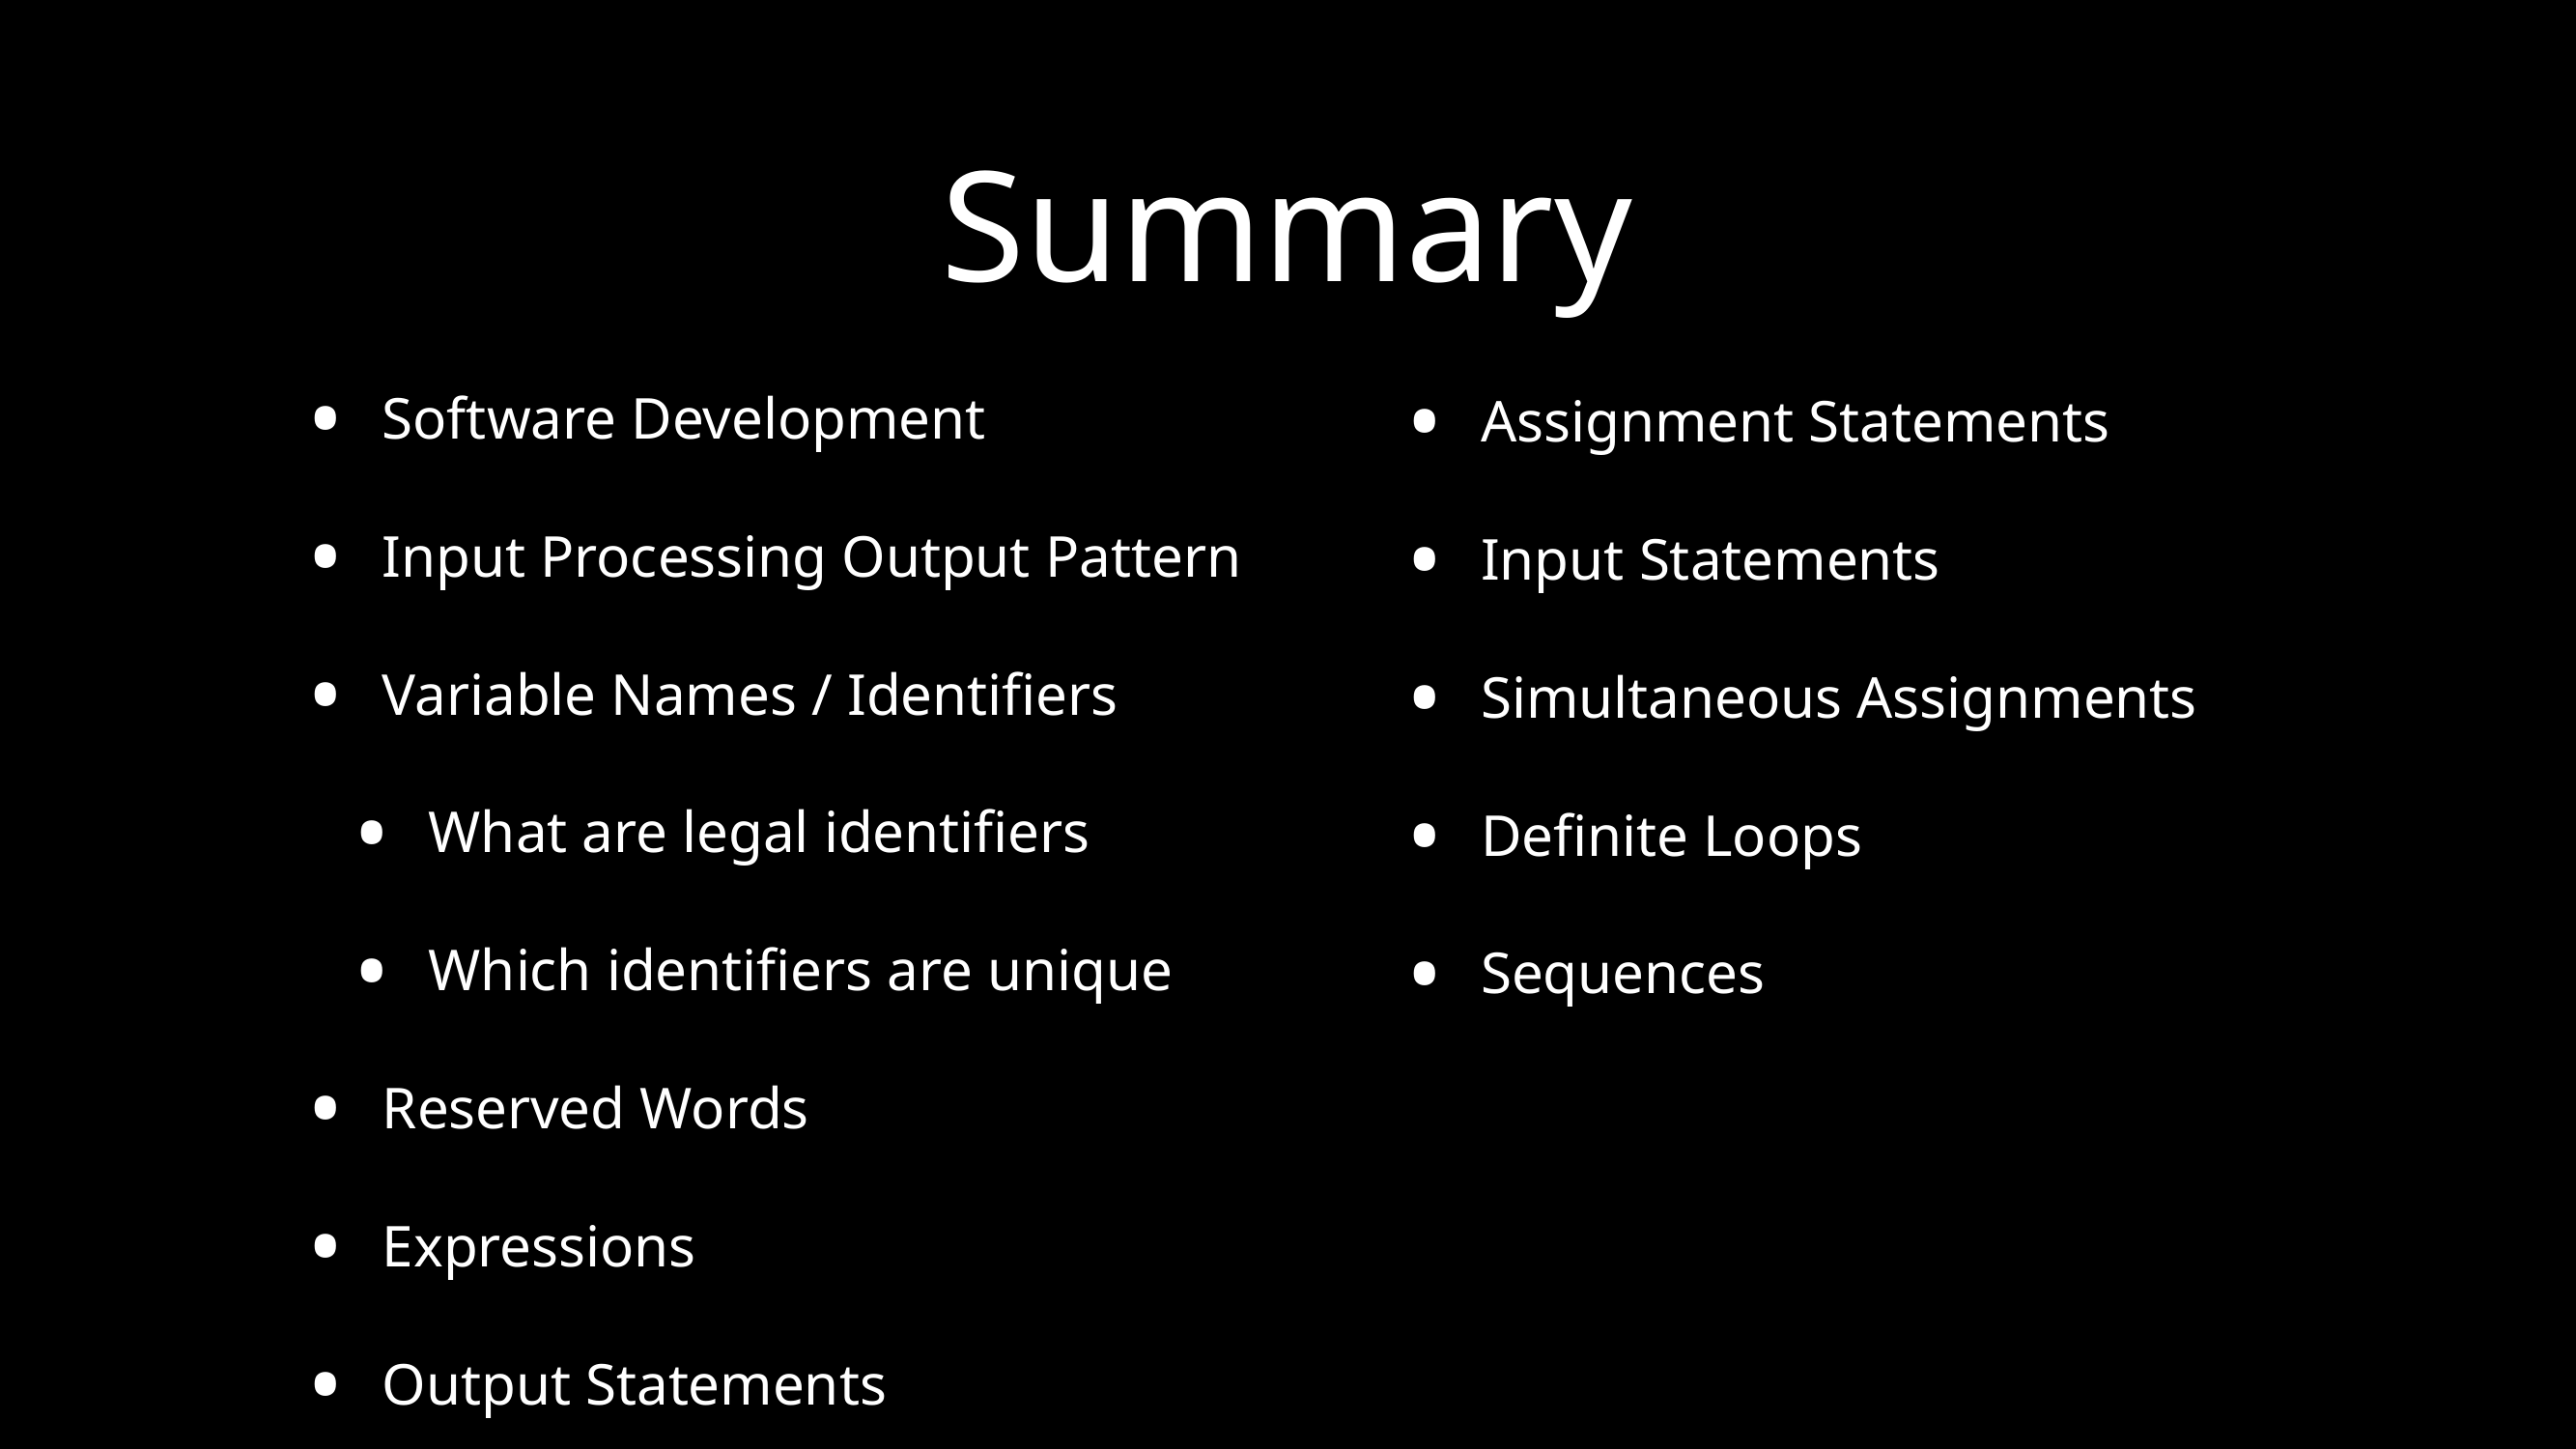

# Summary
Assignment Statements
Input Statements
Simultaneous Assignments
Definite Loops
Sequences
Software Development
Input Processing Output Pattern
Variable Names / Identifiers
What are legal identifiers
Which identifiers are unique
Reserved Words
Expressions
Output Statements